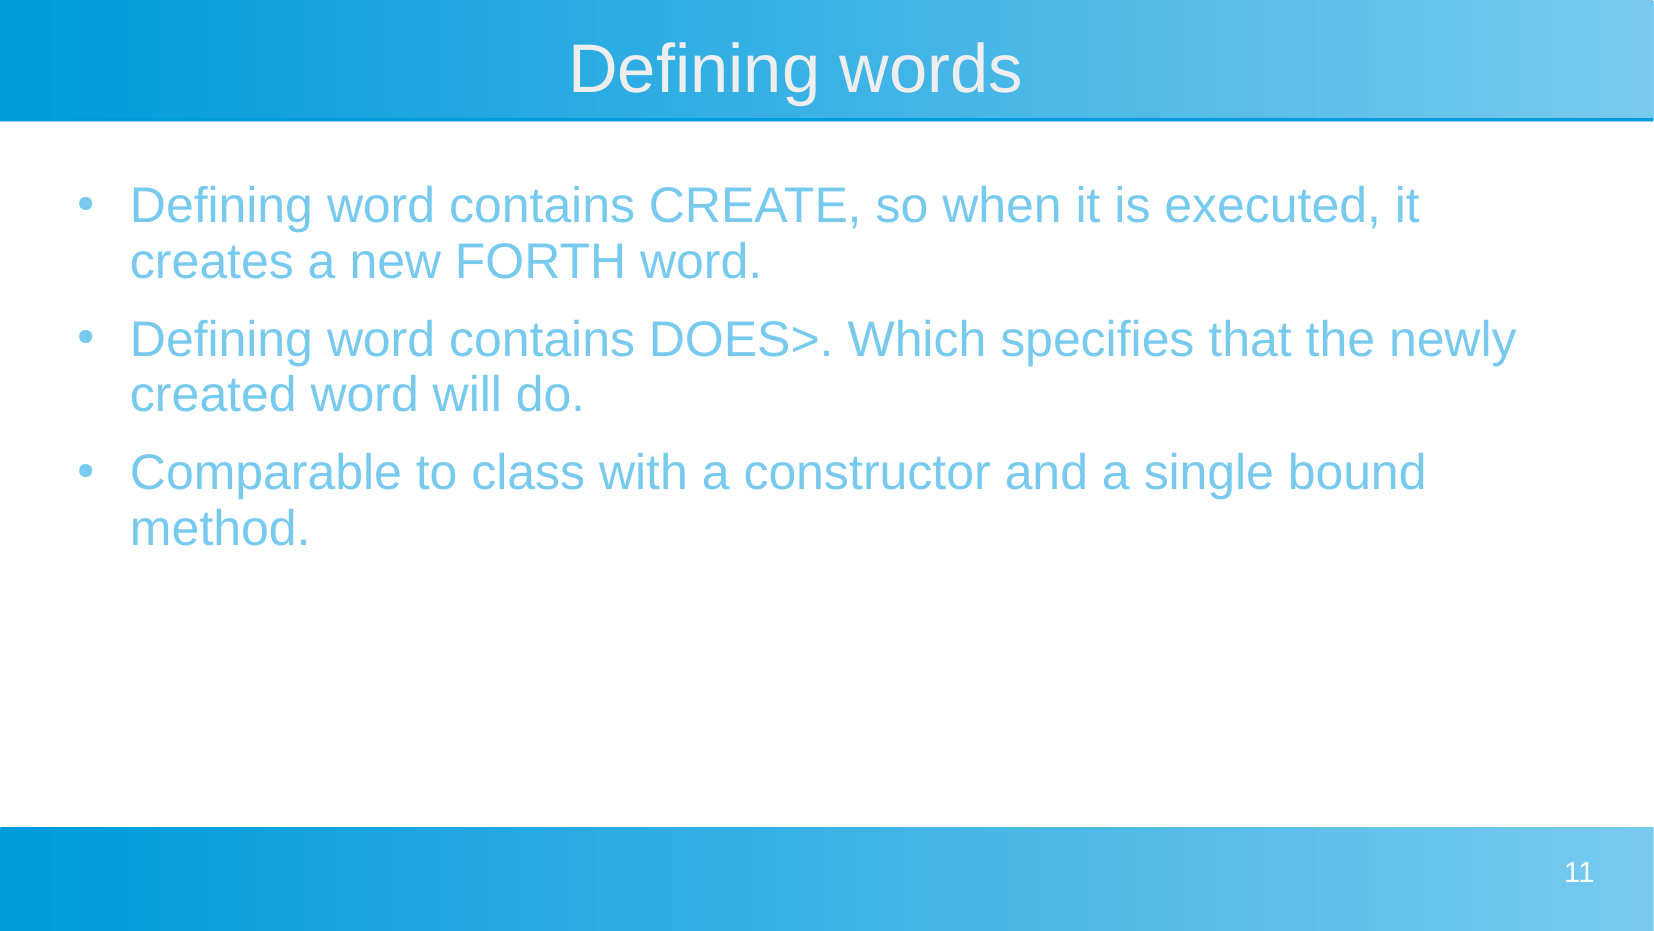

# Defining words
Defining word contains CREATE, so when it is executed, it creates a new FORTH word.
Defining word contains DOES>. Which specifies that the newly created word will do.
Comparable to class with a constructor and a single bound method.
11